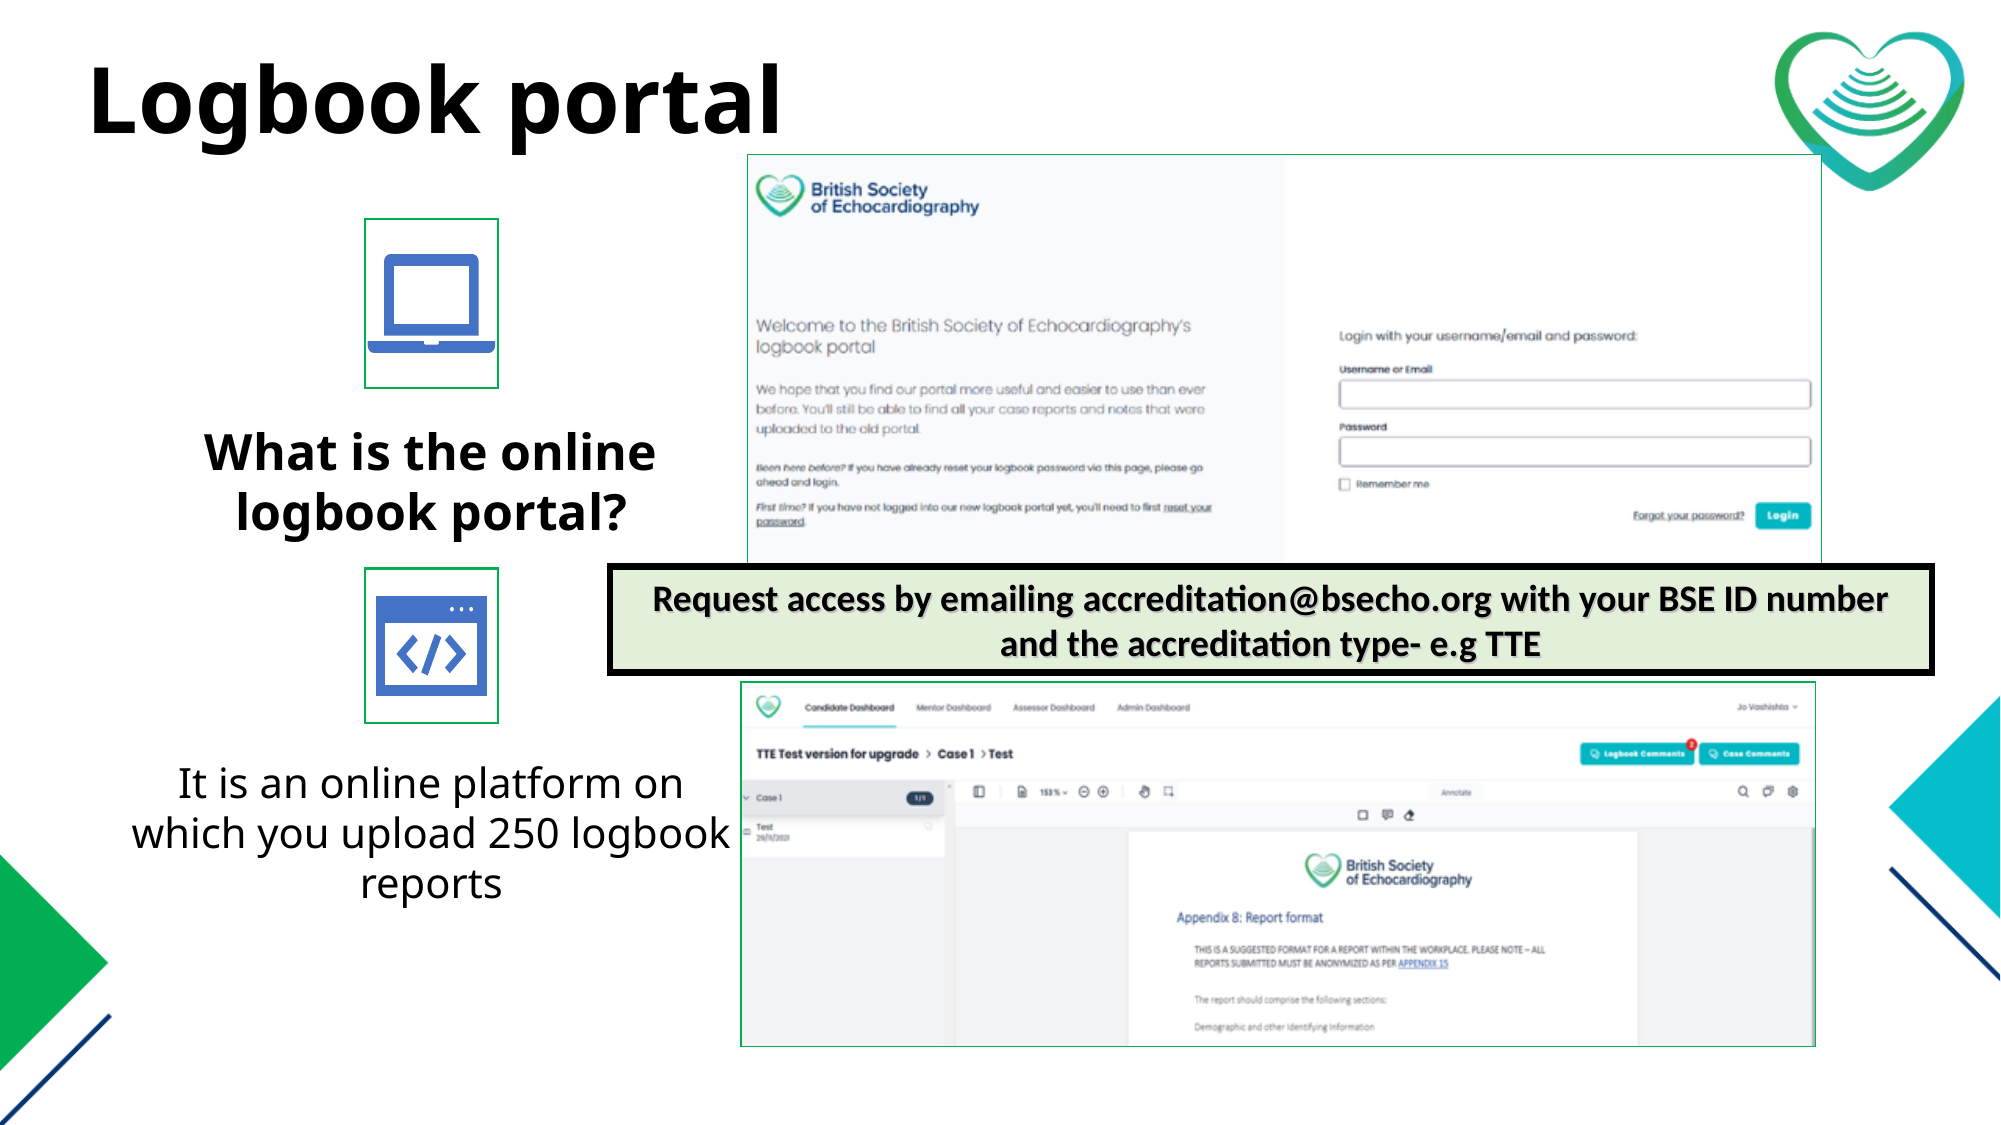

# Logbook portal
What is the online logbook portal?
It is an online platform on which you upload 250 logbook reports
Request access by emailing accreditation@bsecho.org with your BSE ID number and the accreditation type- e.g TTE